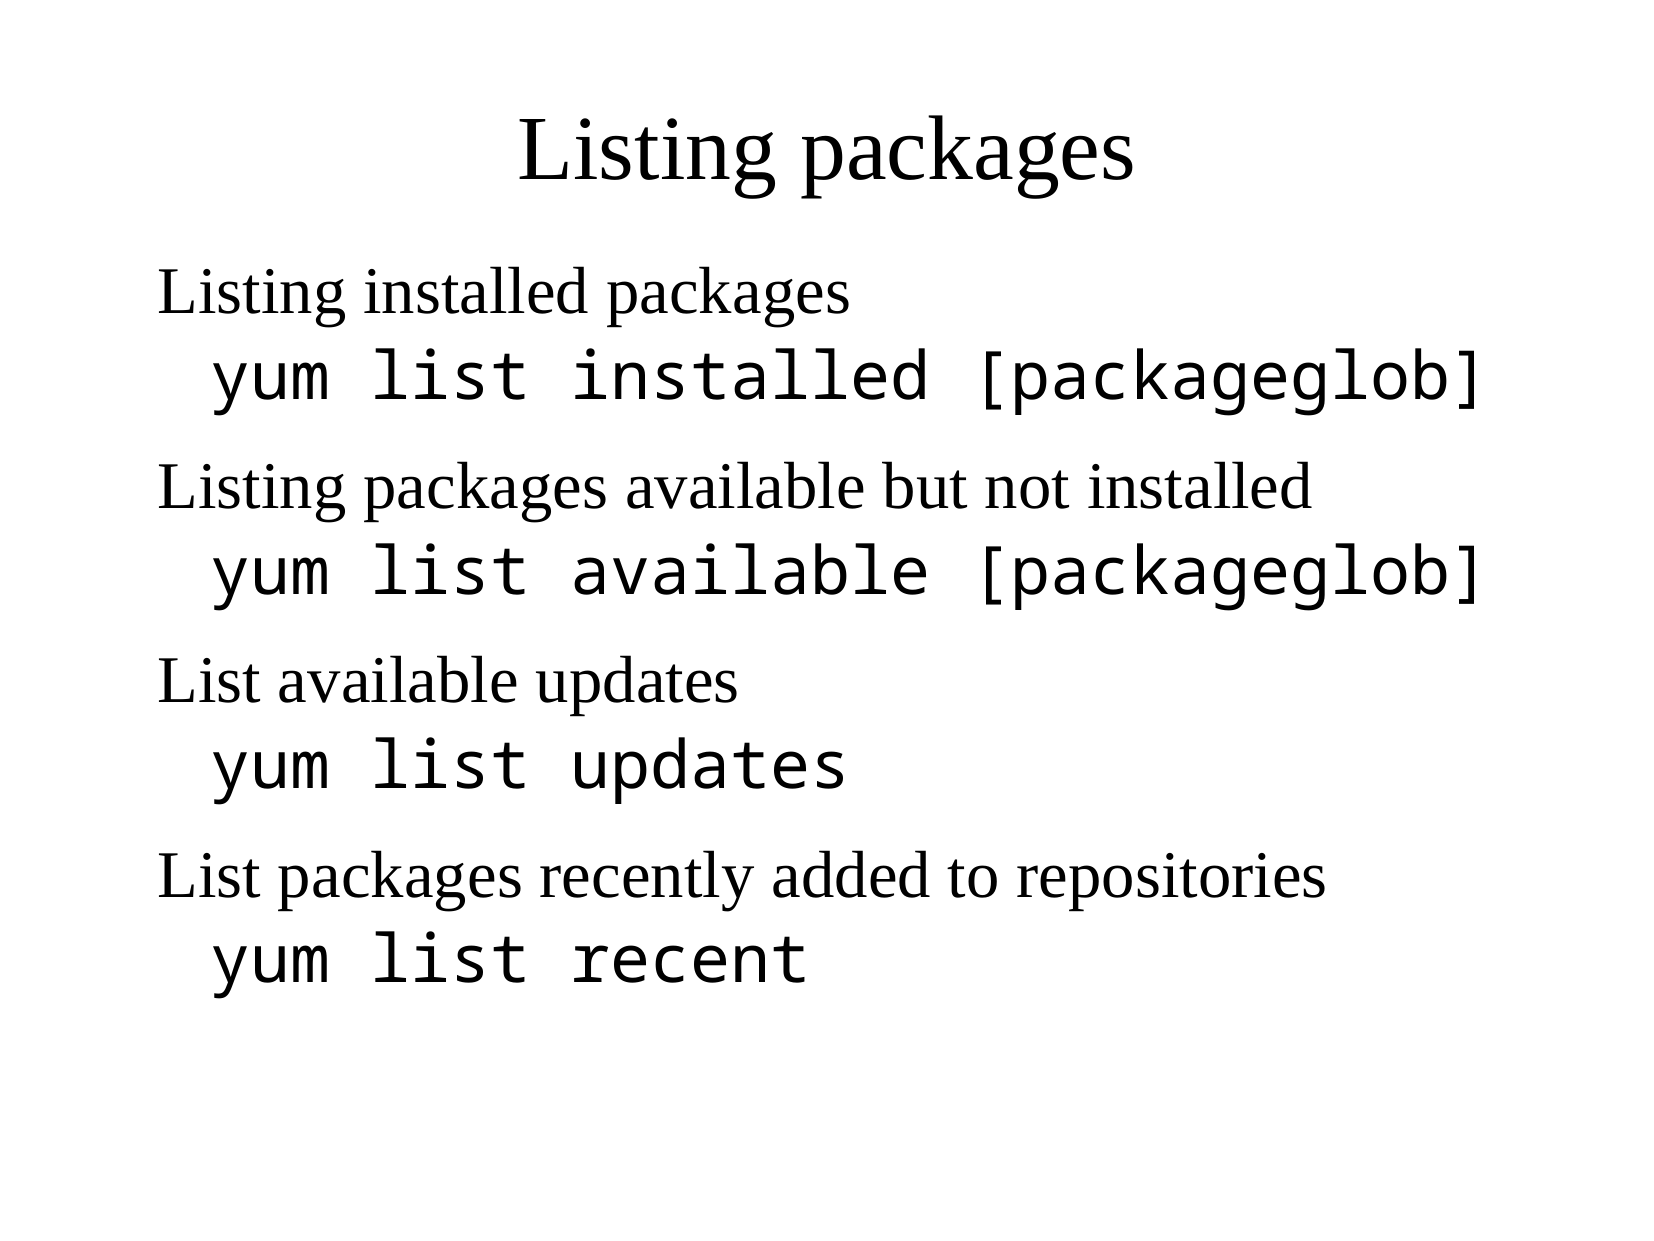

# Listing packages
Listing installed packages
yum list installed [packageglob]
Listing packages available but not installed
yum list available [packageglob]
List available updates
yum list updates
List packages recently added to repositories
yum list recent